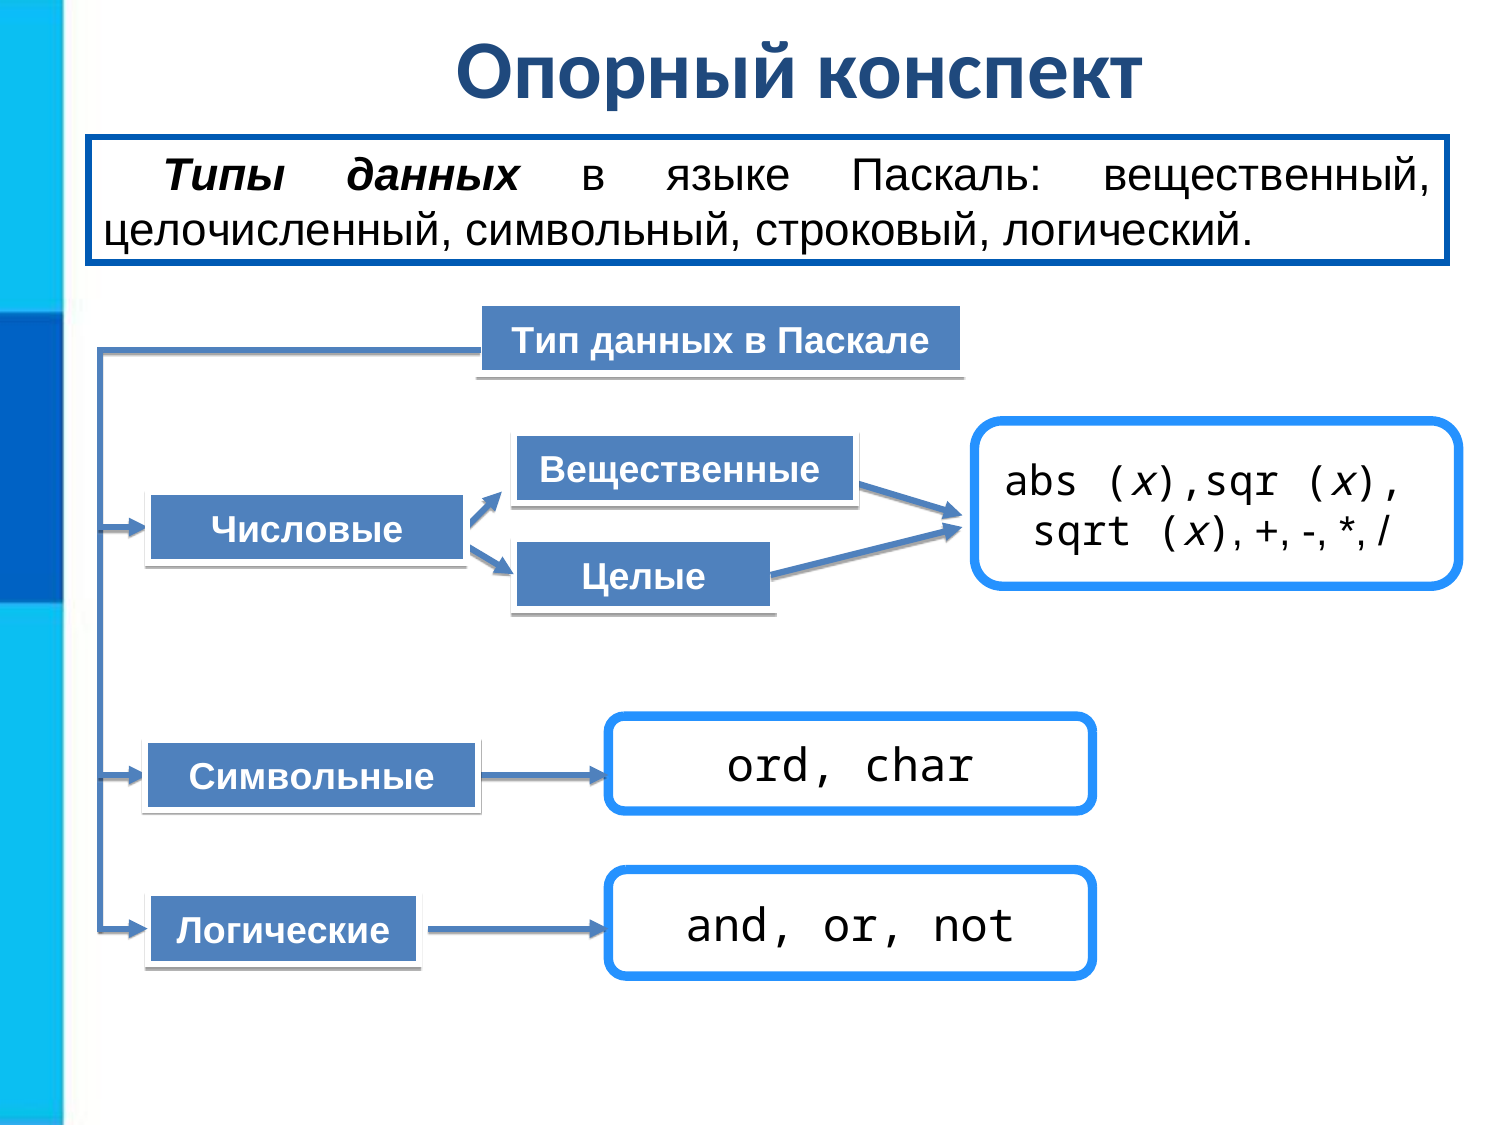

Опорный конспект
Типы данных в языке Паскаль: вещественный, целочисленный, символьный, строковый, логический.
Тип данных в Паскале
abs (x),sqr (x),
sqrt (x), +, -, *, /
Вещественные
Числовые
Целые
ord, char
Символьные
and, or, not
Логические